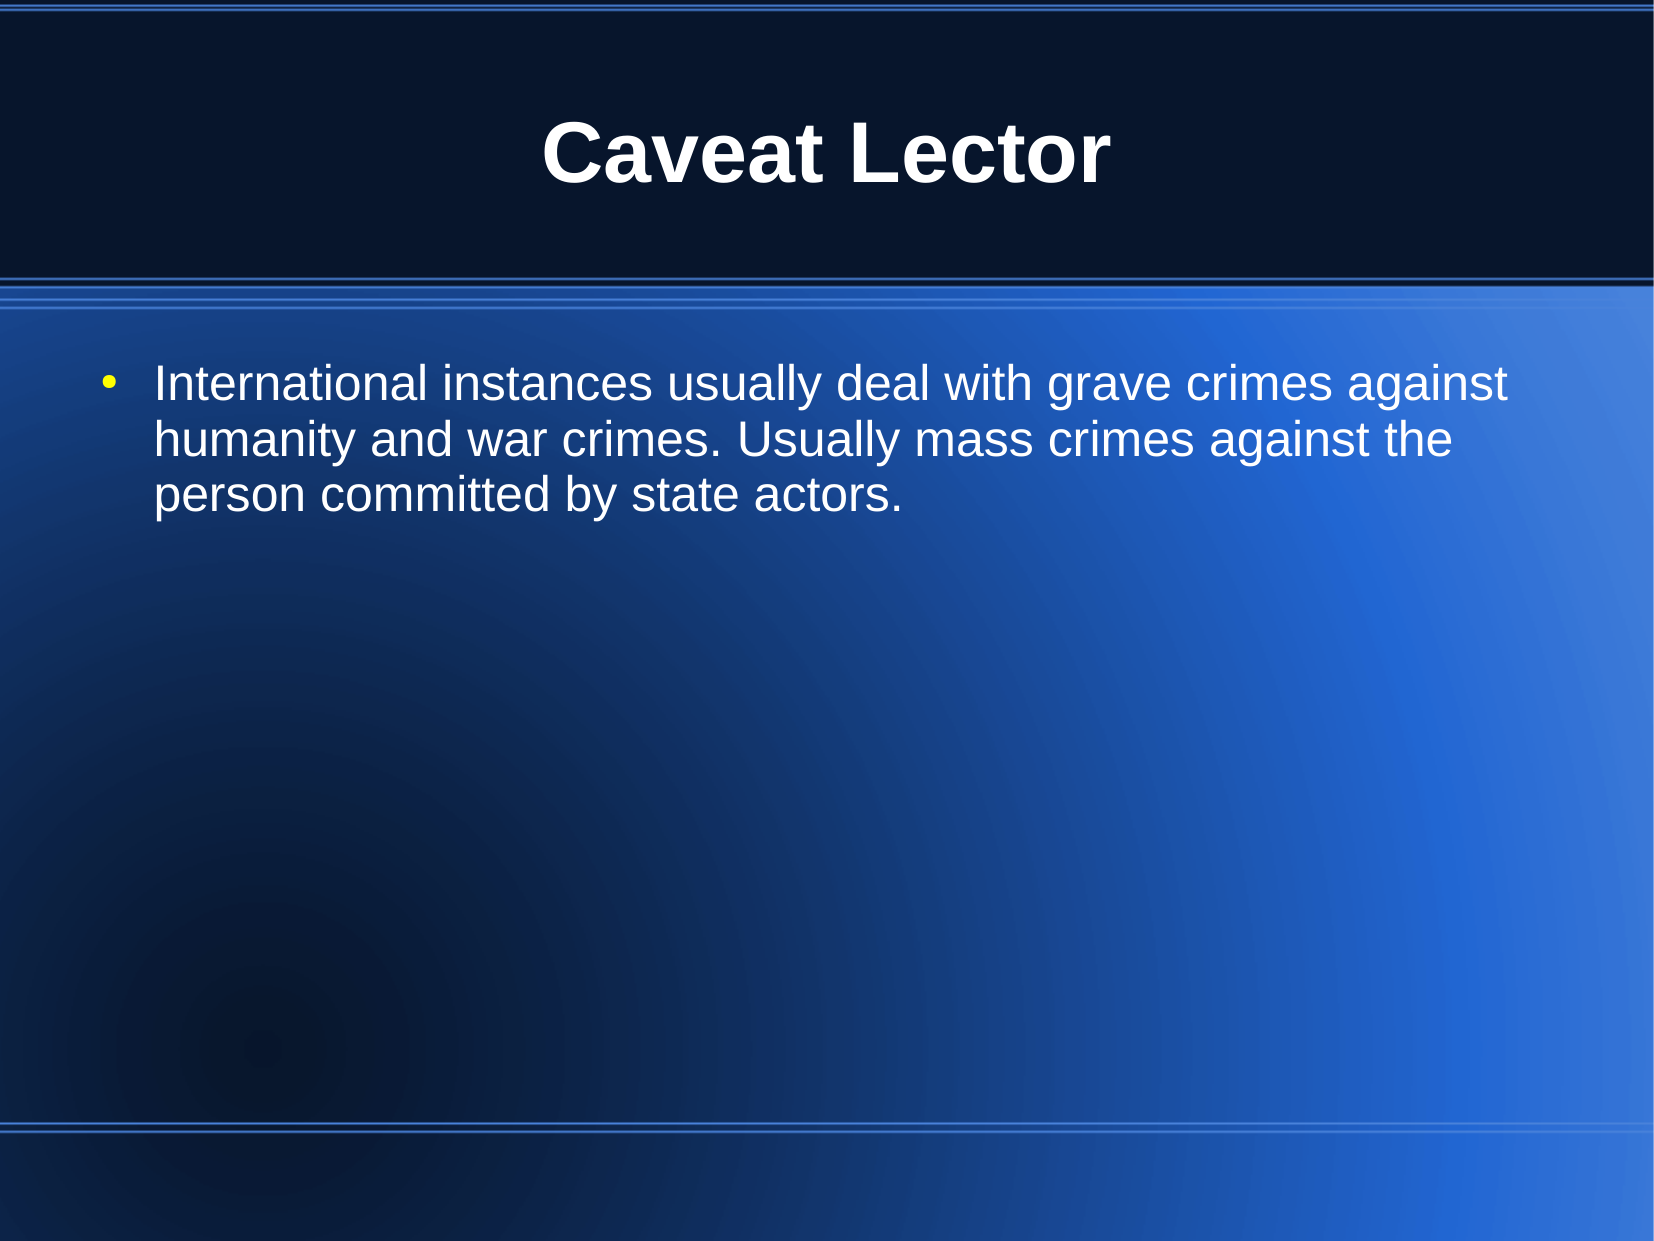

# Caveat Lector
International instances usually deal with grave crimes against humanity and war crimes. Usually mass crimes against the person committed by state actors.